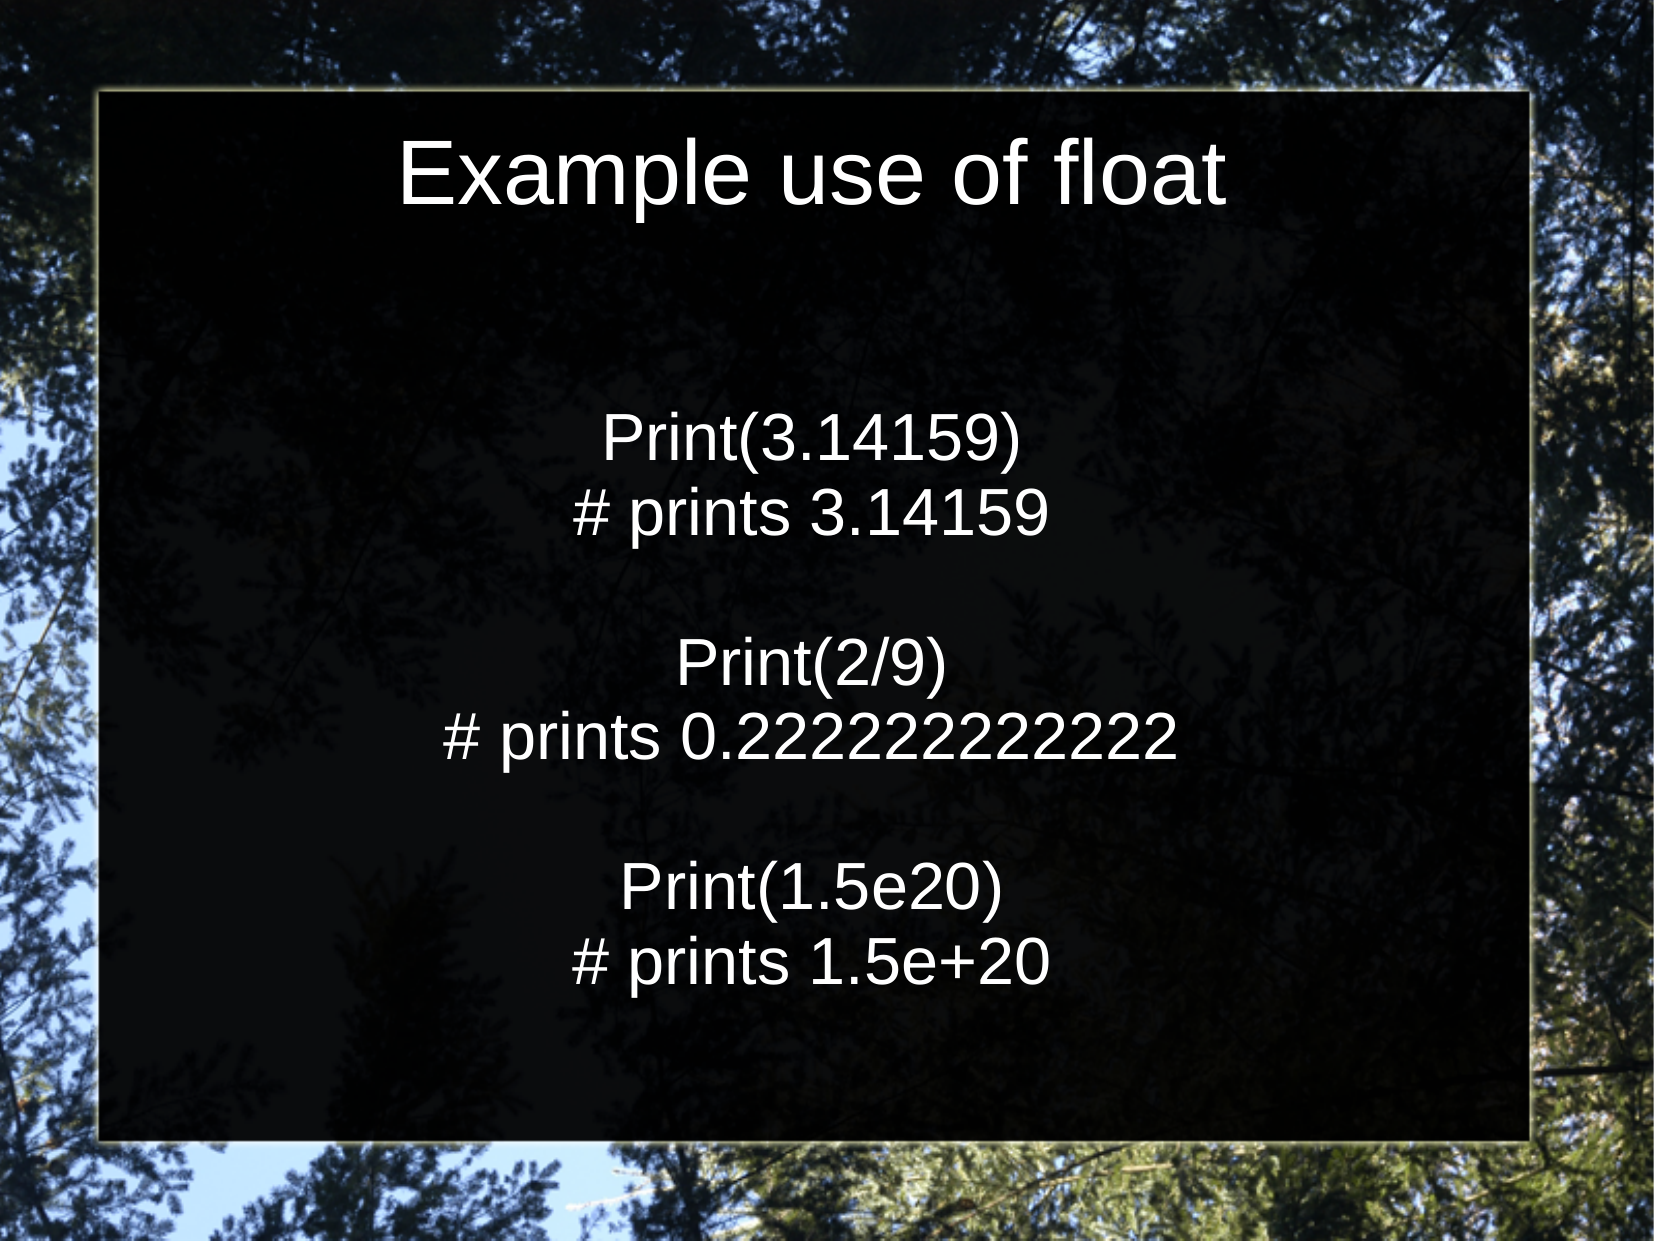

# Example use of float
Print(3.14159)
# prints 3.14159
Print(2/9)
# prints 0.222222222222
Print(1.5e20)
# prints 1.5e+20